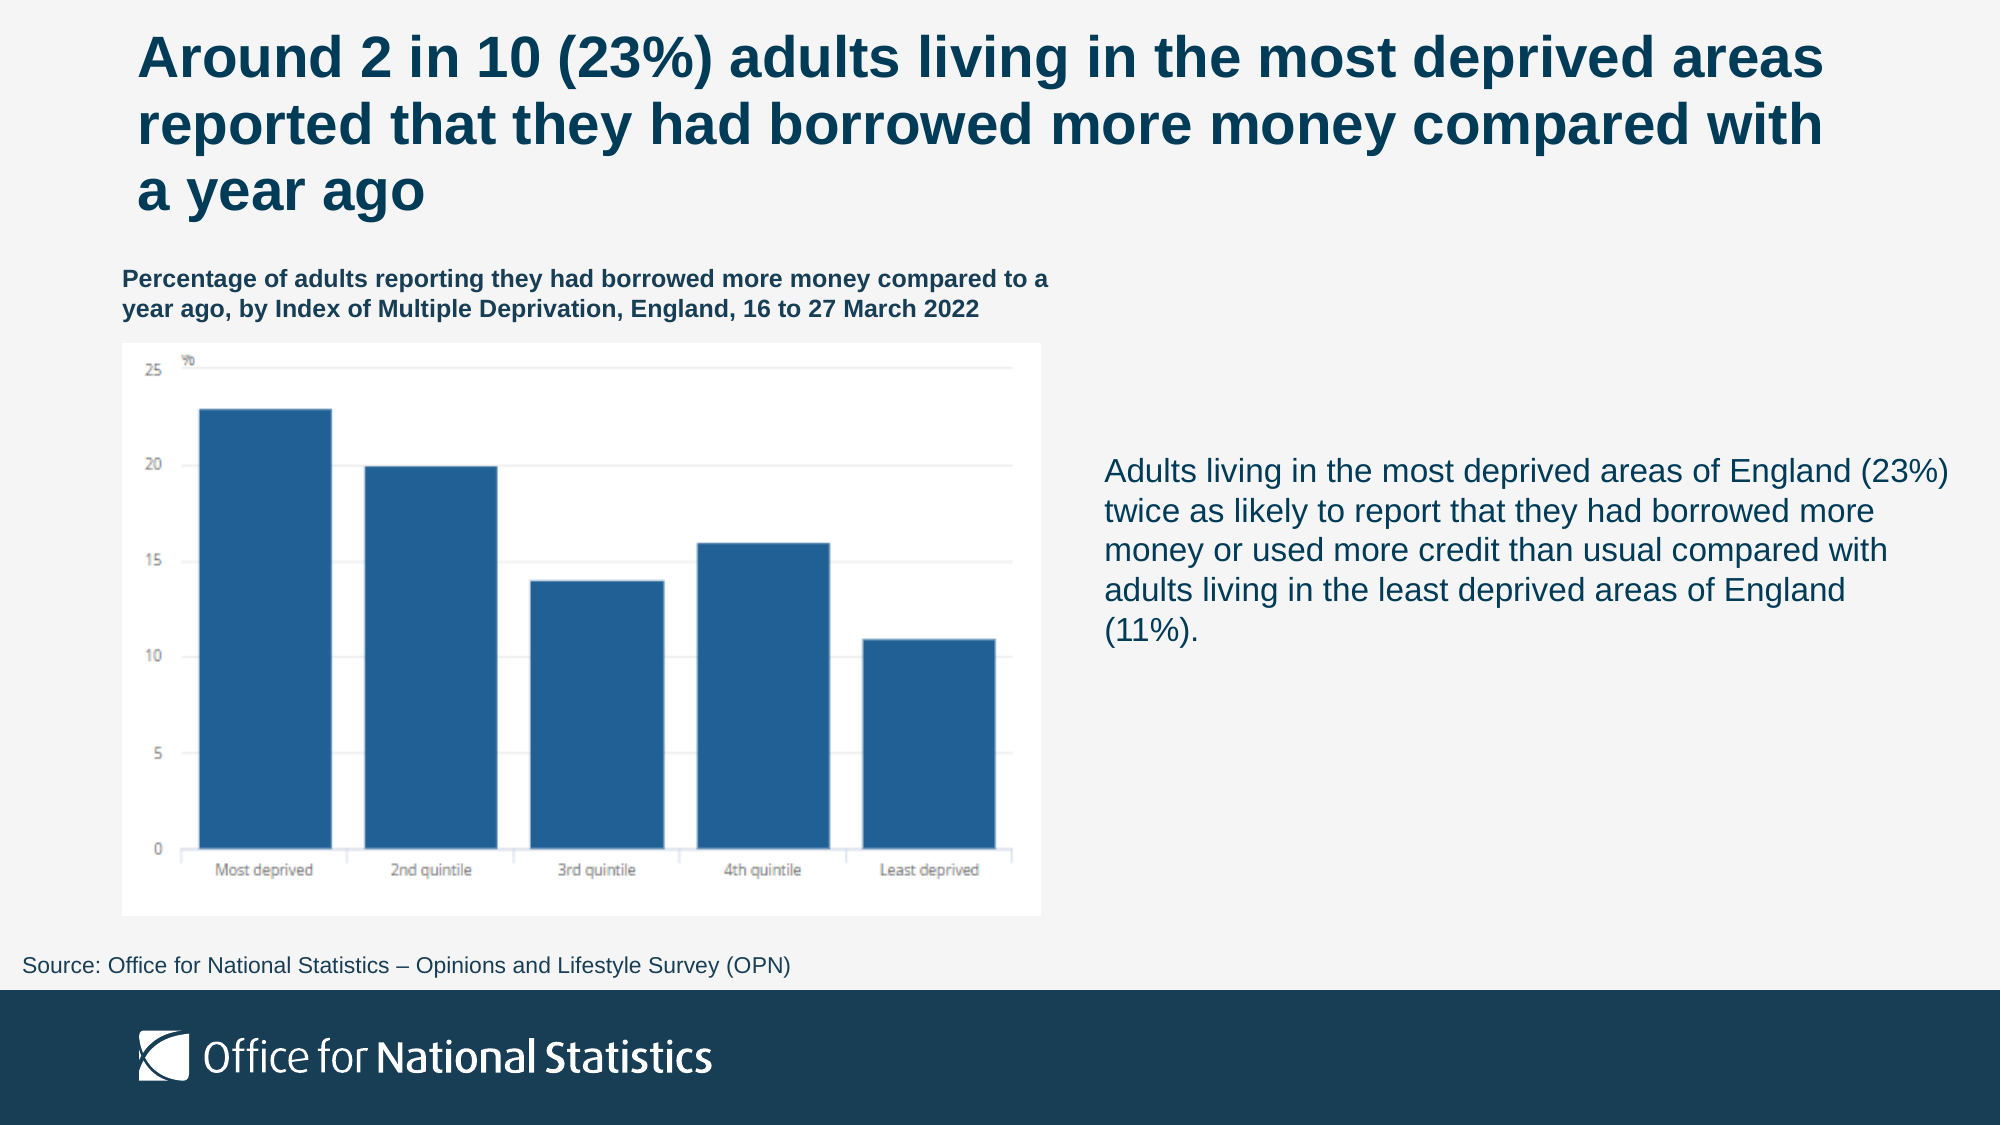

# Around 2 in 10 (23%) adults living in the most deprived areas reported that they had borrowed more money compared with a year ago
Percentage of adults reporting they had borrowed more money compared to a year ago, by Index of Multiple Deprivation, England, 16 to 27 March 2022
Adults living in the most deprived areas of England (23%) twice as likely to report that they had borrowed more money or used more credit than usual compared with adults living in the least deprived areas of England (11%).
Source: Office for National Statistics – Opinions and Lifestyle Survey (OPN)